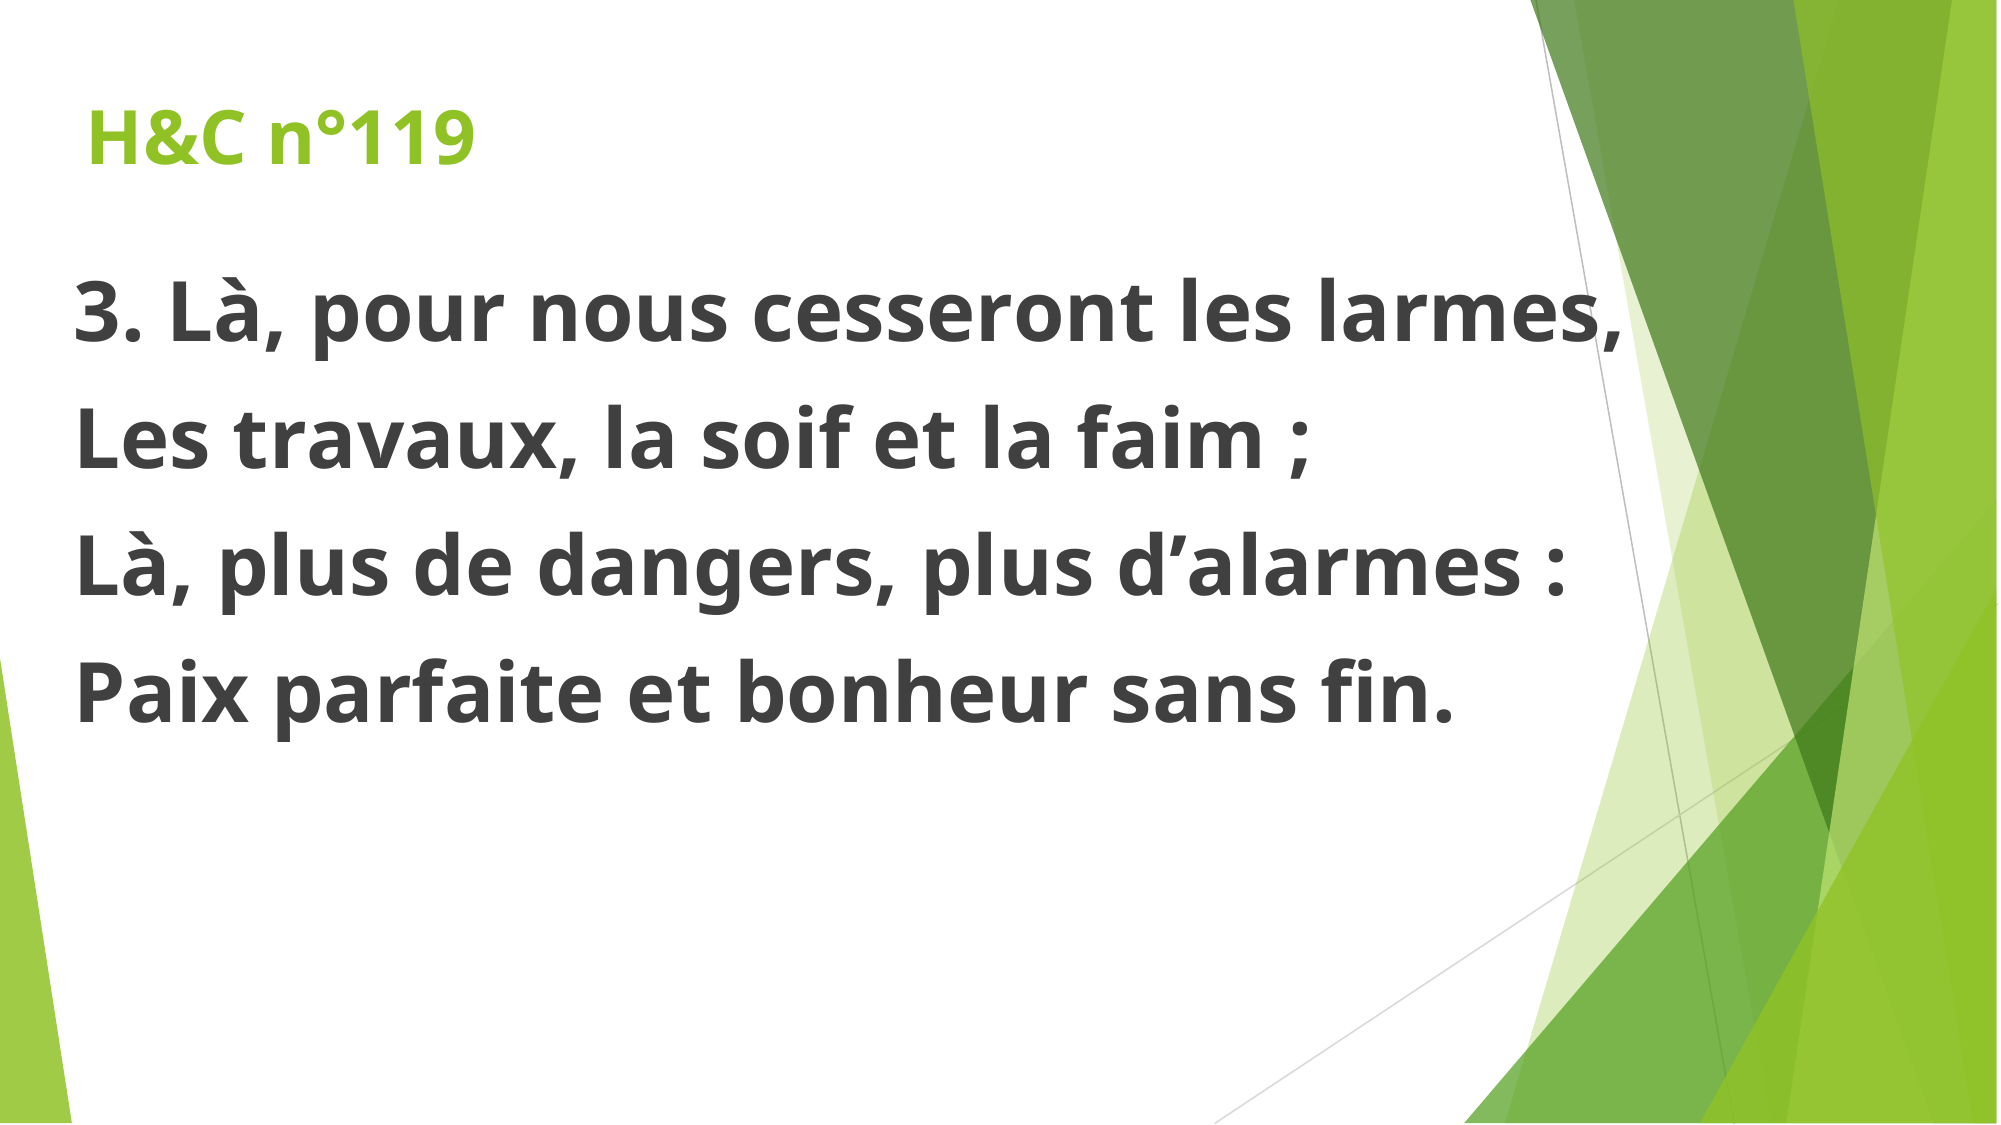

H&C n°119
3. Là, pour nous cesseront les larmes,
Les travaux, la soif et la faim ;
Là, plus de dangers, plus d’alarmes :
Paix parfaite et bonheur sans fin.